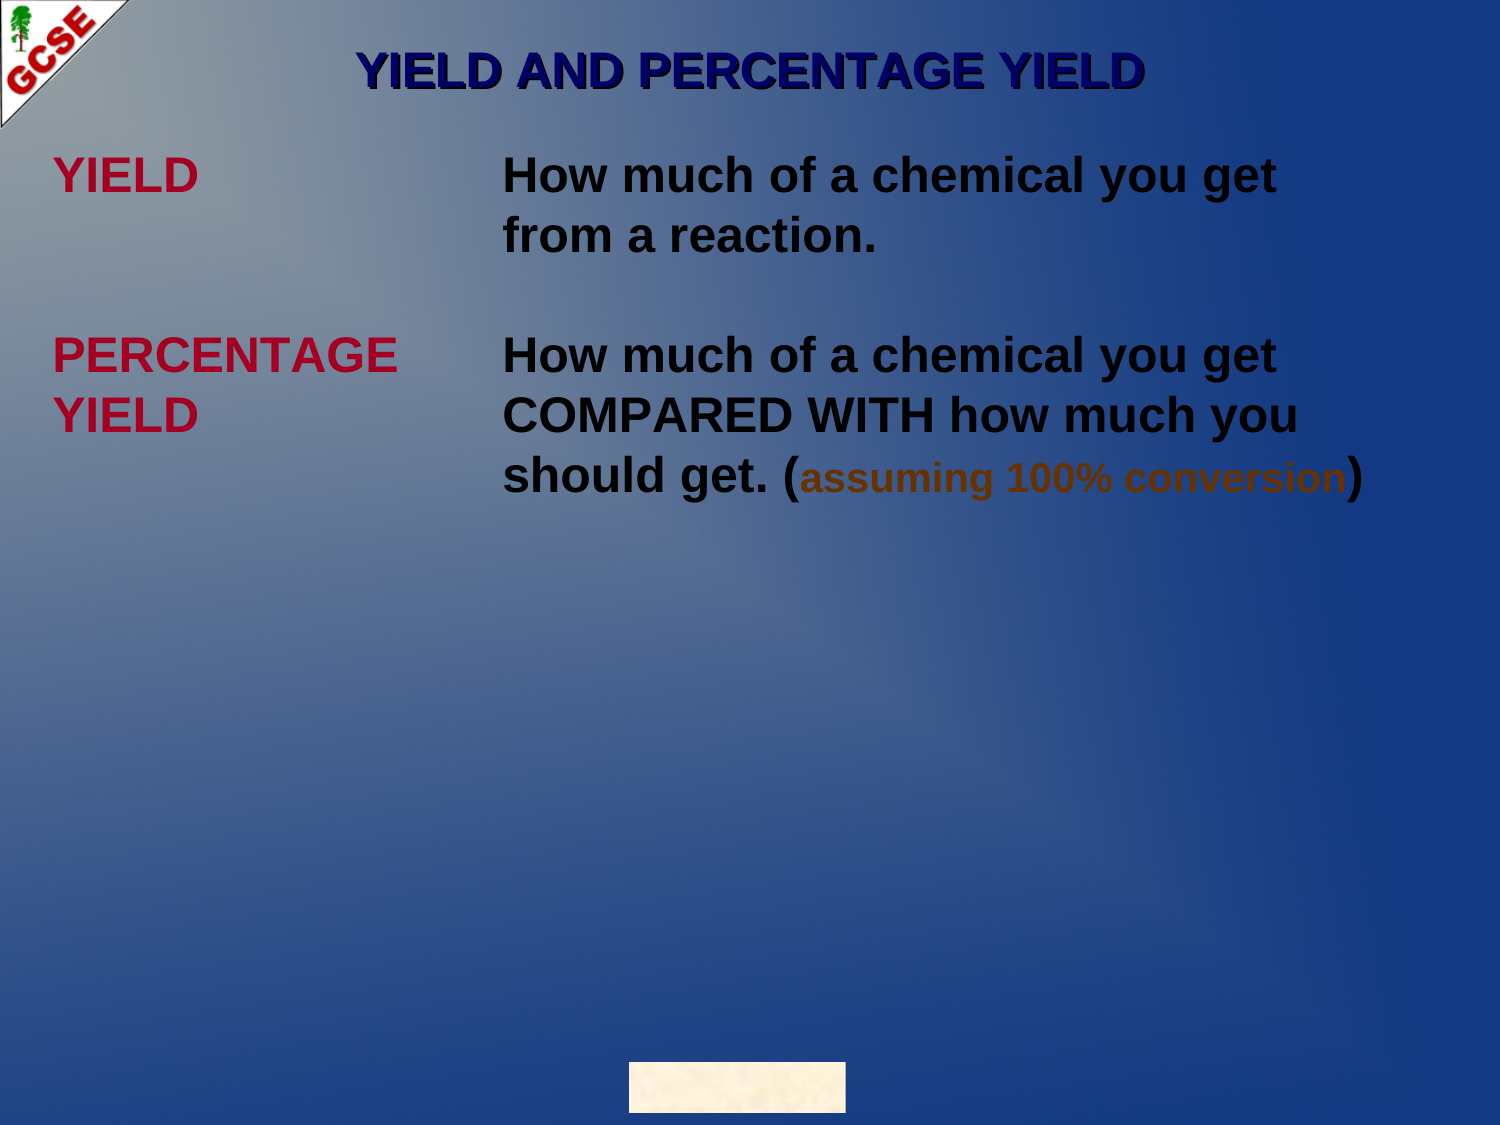

YIELD AND PERCENTAGE YIELD
YIELD	 		How much of a chemical you get
			from a reaction.
PERCENTAGE	How much of a chemical you get
YIELD 		COMPARED WITH how much you
			should get. (assuming 100% conversion)
HOPTON